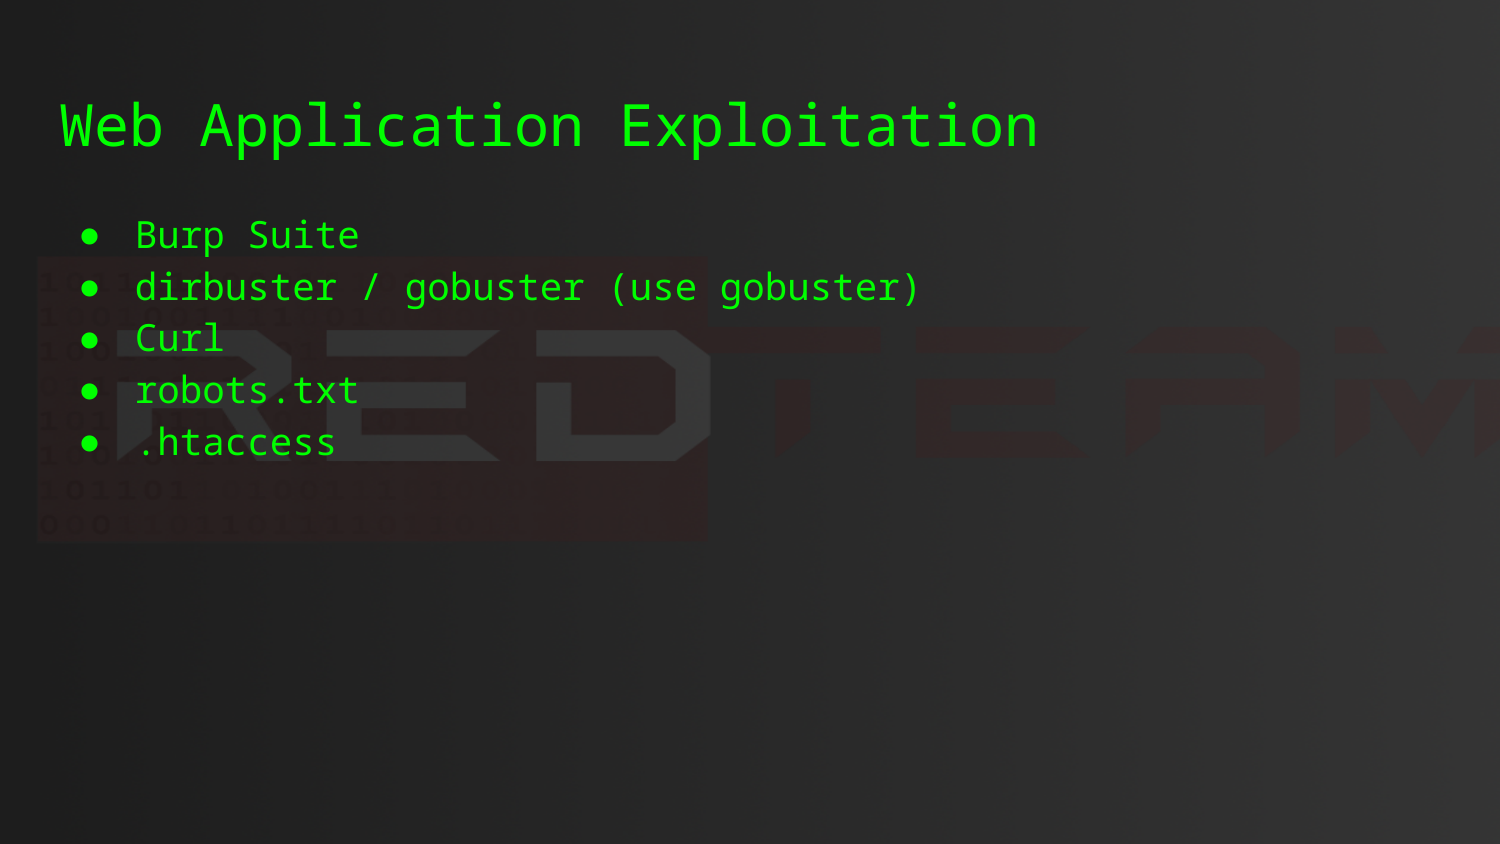

# Web Application Exploitation
Burp Suite
dirbuster / gobuster (use gobuster)
Curl
robots.txt
.htaccess